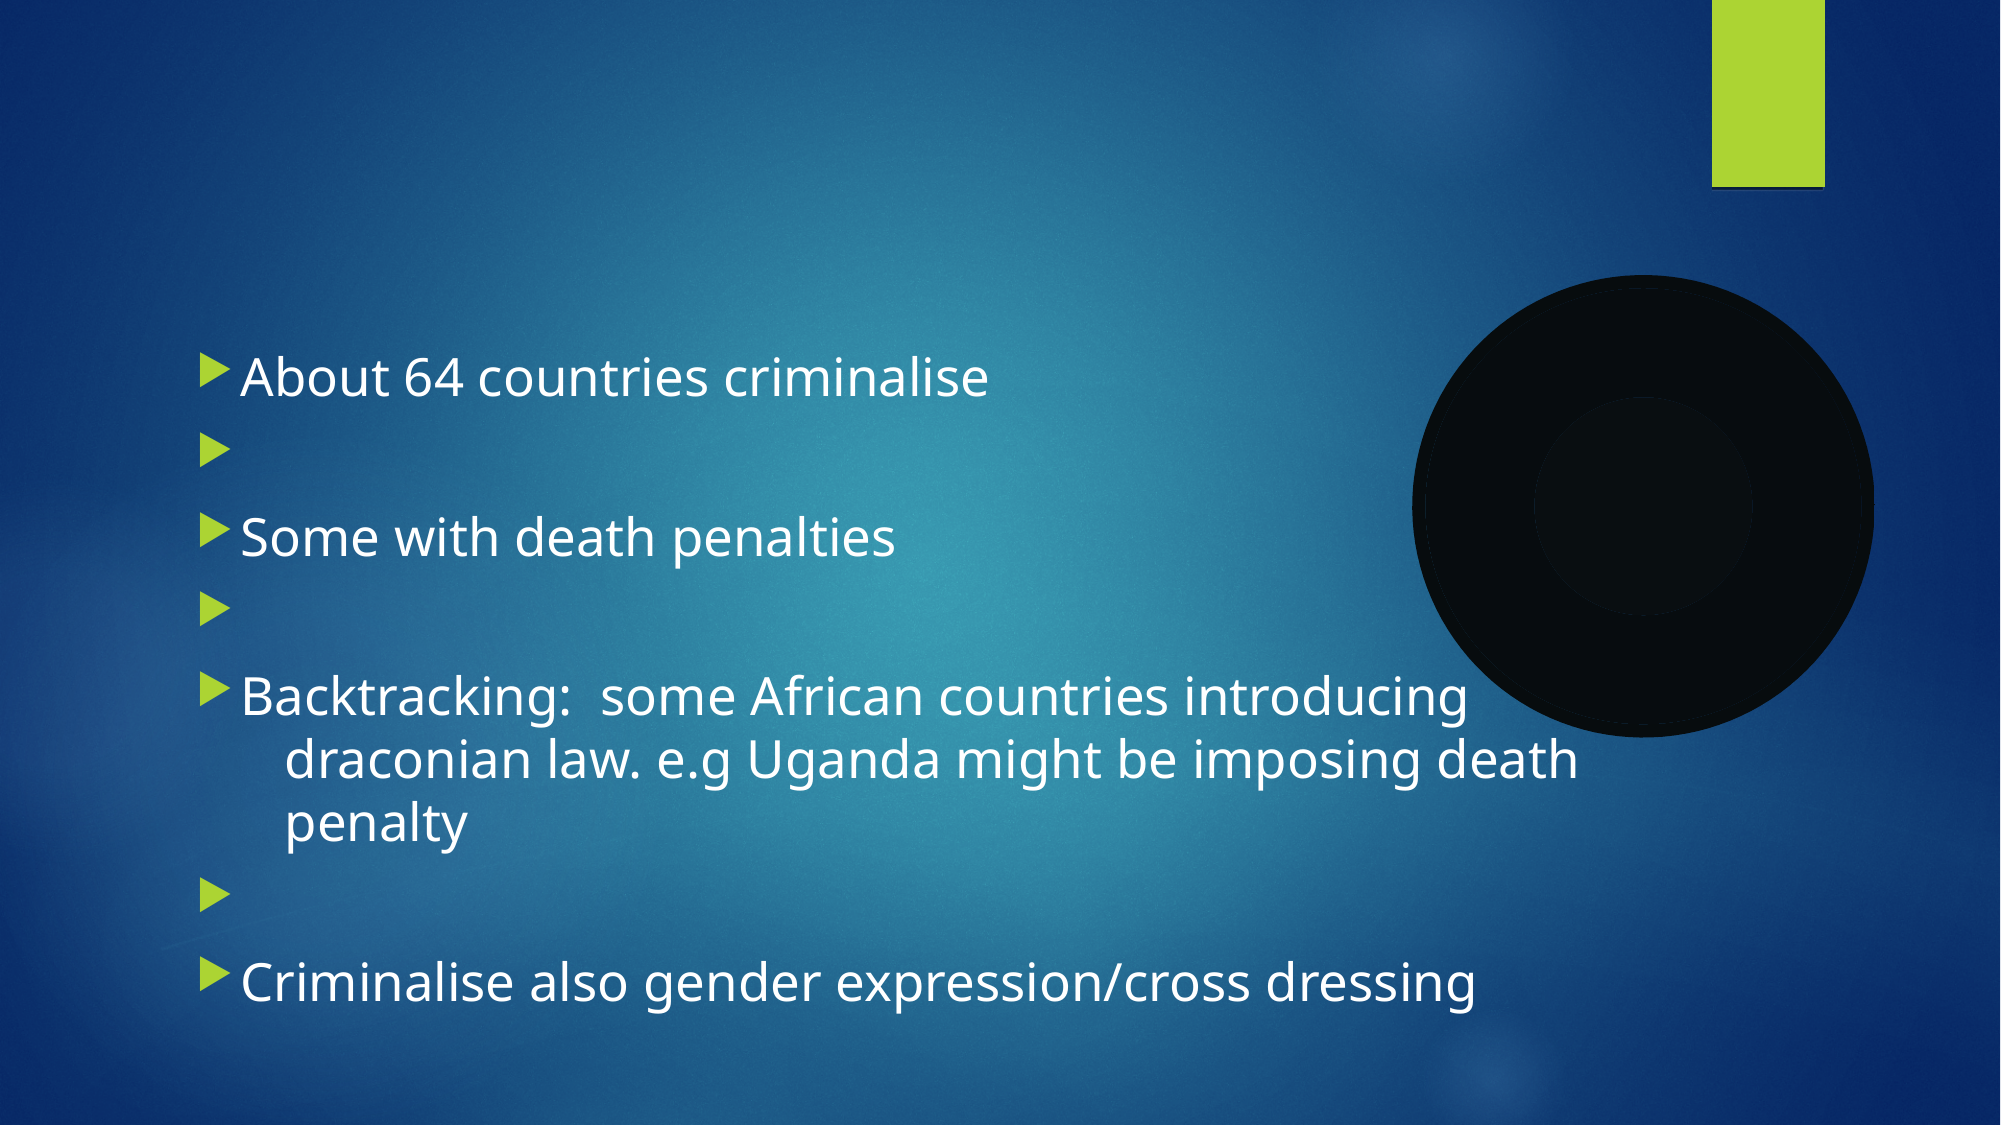

#
About 64 countries criminalise
Some with death penalties
Backtracking: some African countries introducing draconian law. e.g Uganda might be imposing death penalty
Criminalise also gender expression/cross dressing